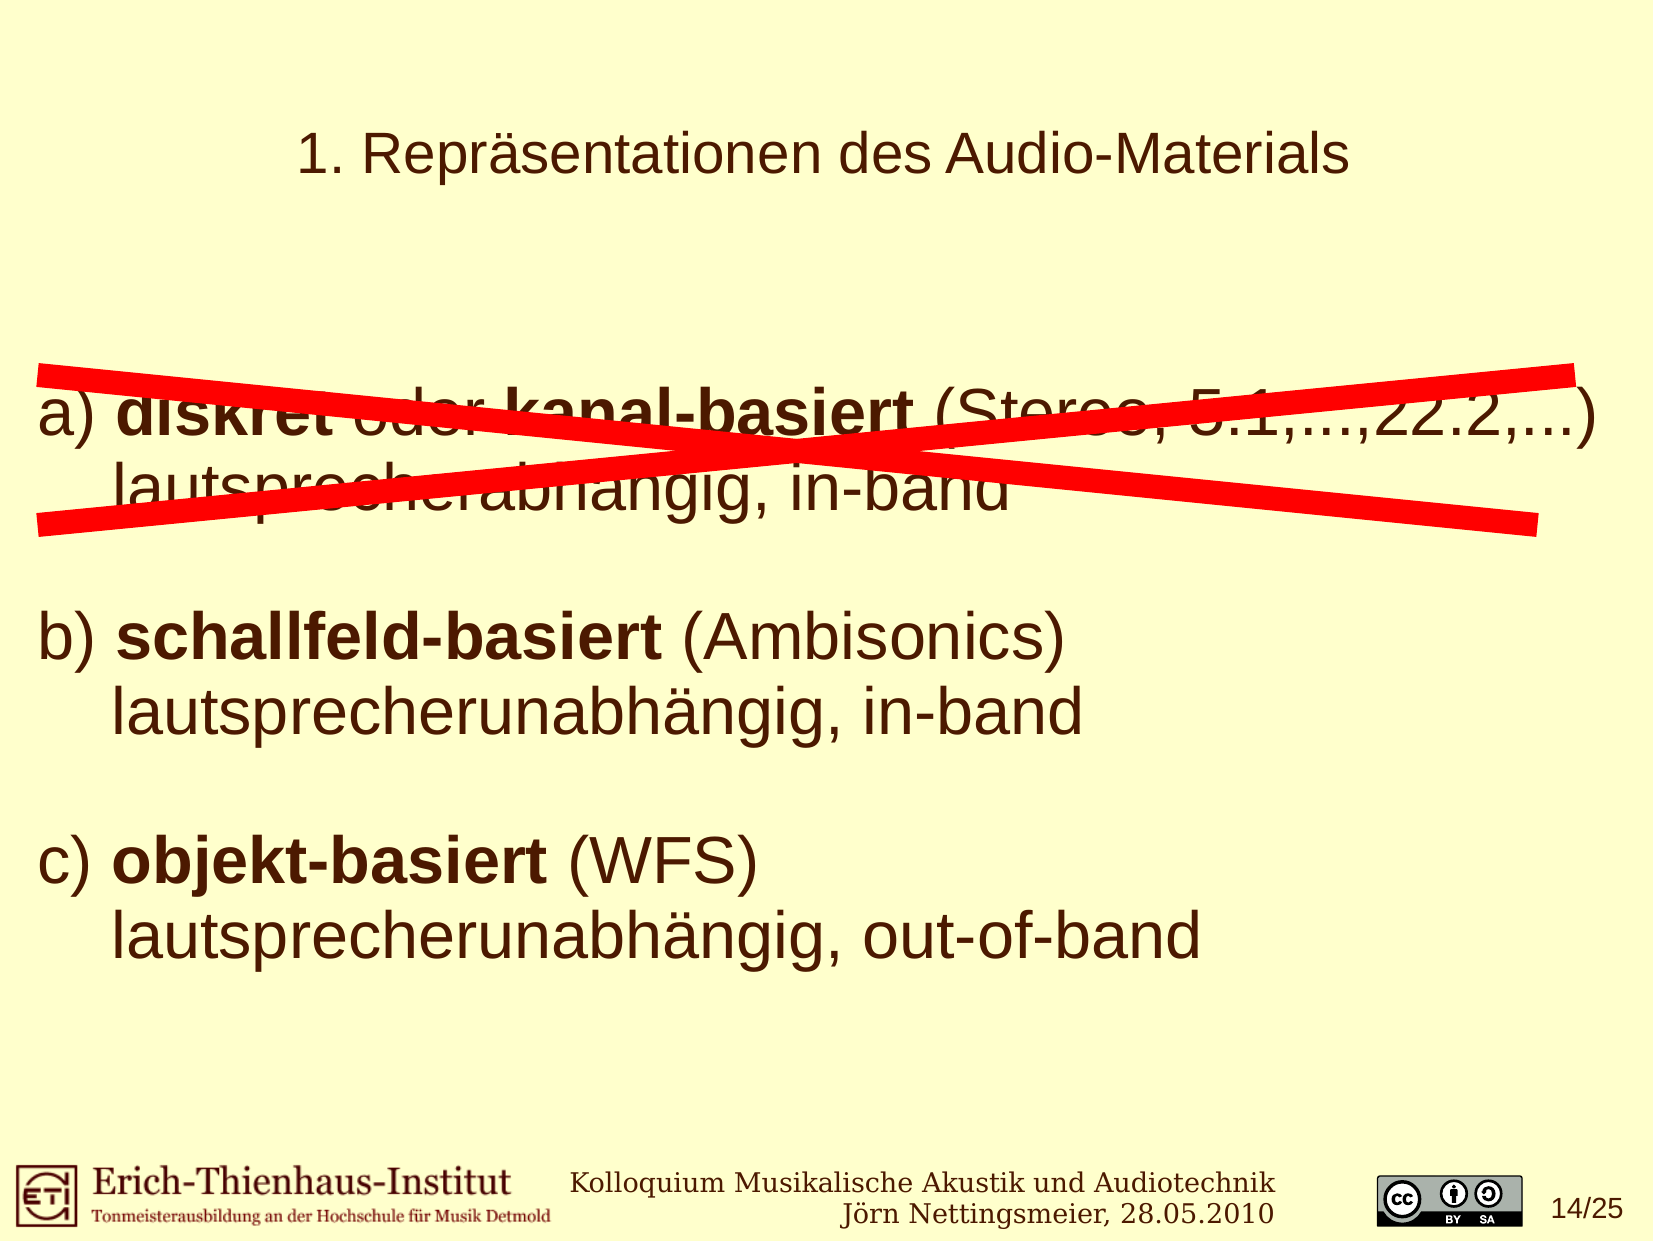

# 1. Repräsentationen des Audio-Materials
a) diskret oder kanal-basiert (Stereo, 5.1,...,22.2,...)
	lautsprecherabhängig, in-band
b) schallfeld-basiert (Ambisonics)
 lautsprecherunabhängig, in-band
c) objekt-basiert (WFS)
 lautsprecherunabhängig, out-of-band